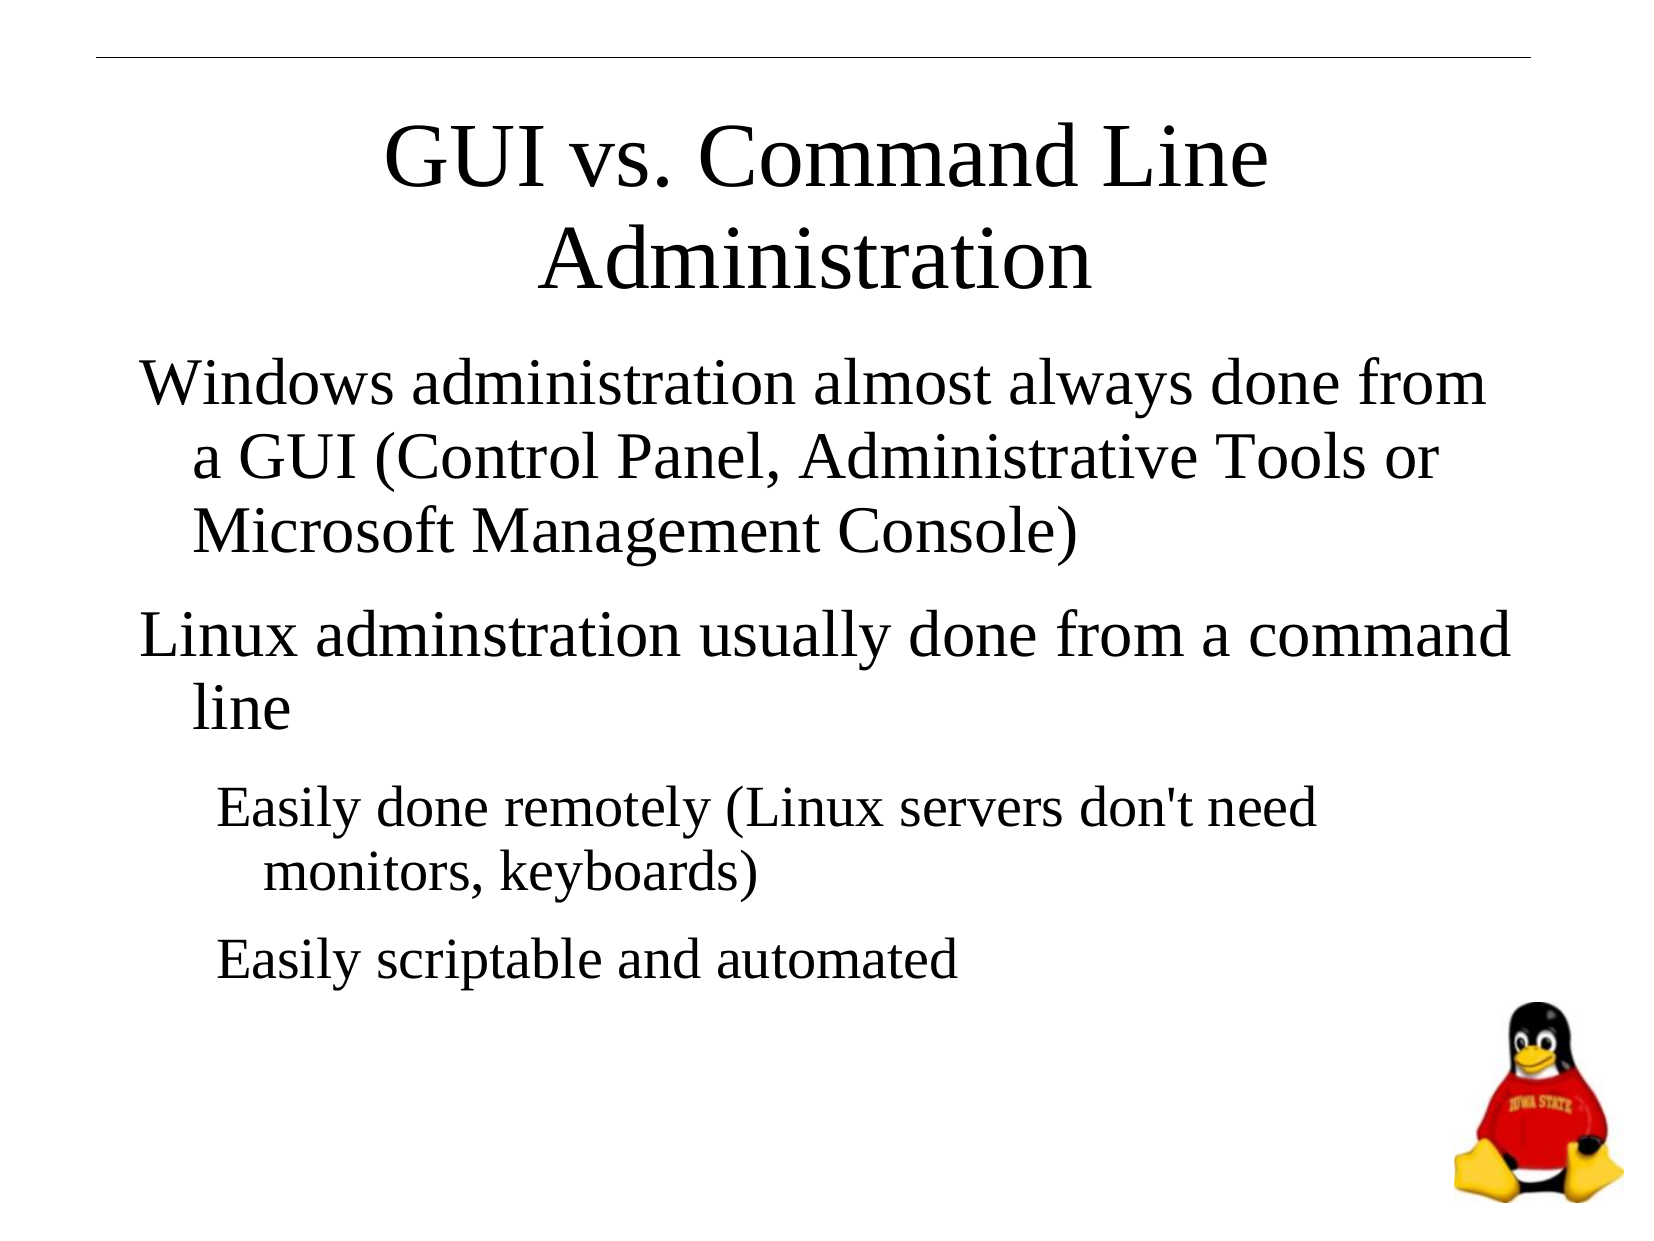

# GUI vs. Command Line Administration
Windows administration almost always done from a GUI (Control Panel, Administrative Tools or Microsoft Management Console)
Linux adminstration usually done from a command line
Easily done remotely (Linux servers don't need monitors, keyboards)
Easily scriptable and automated